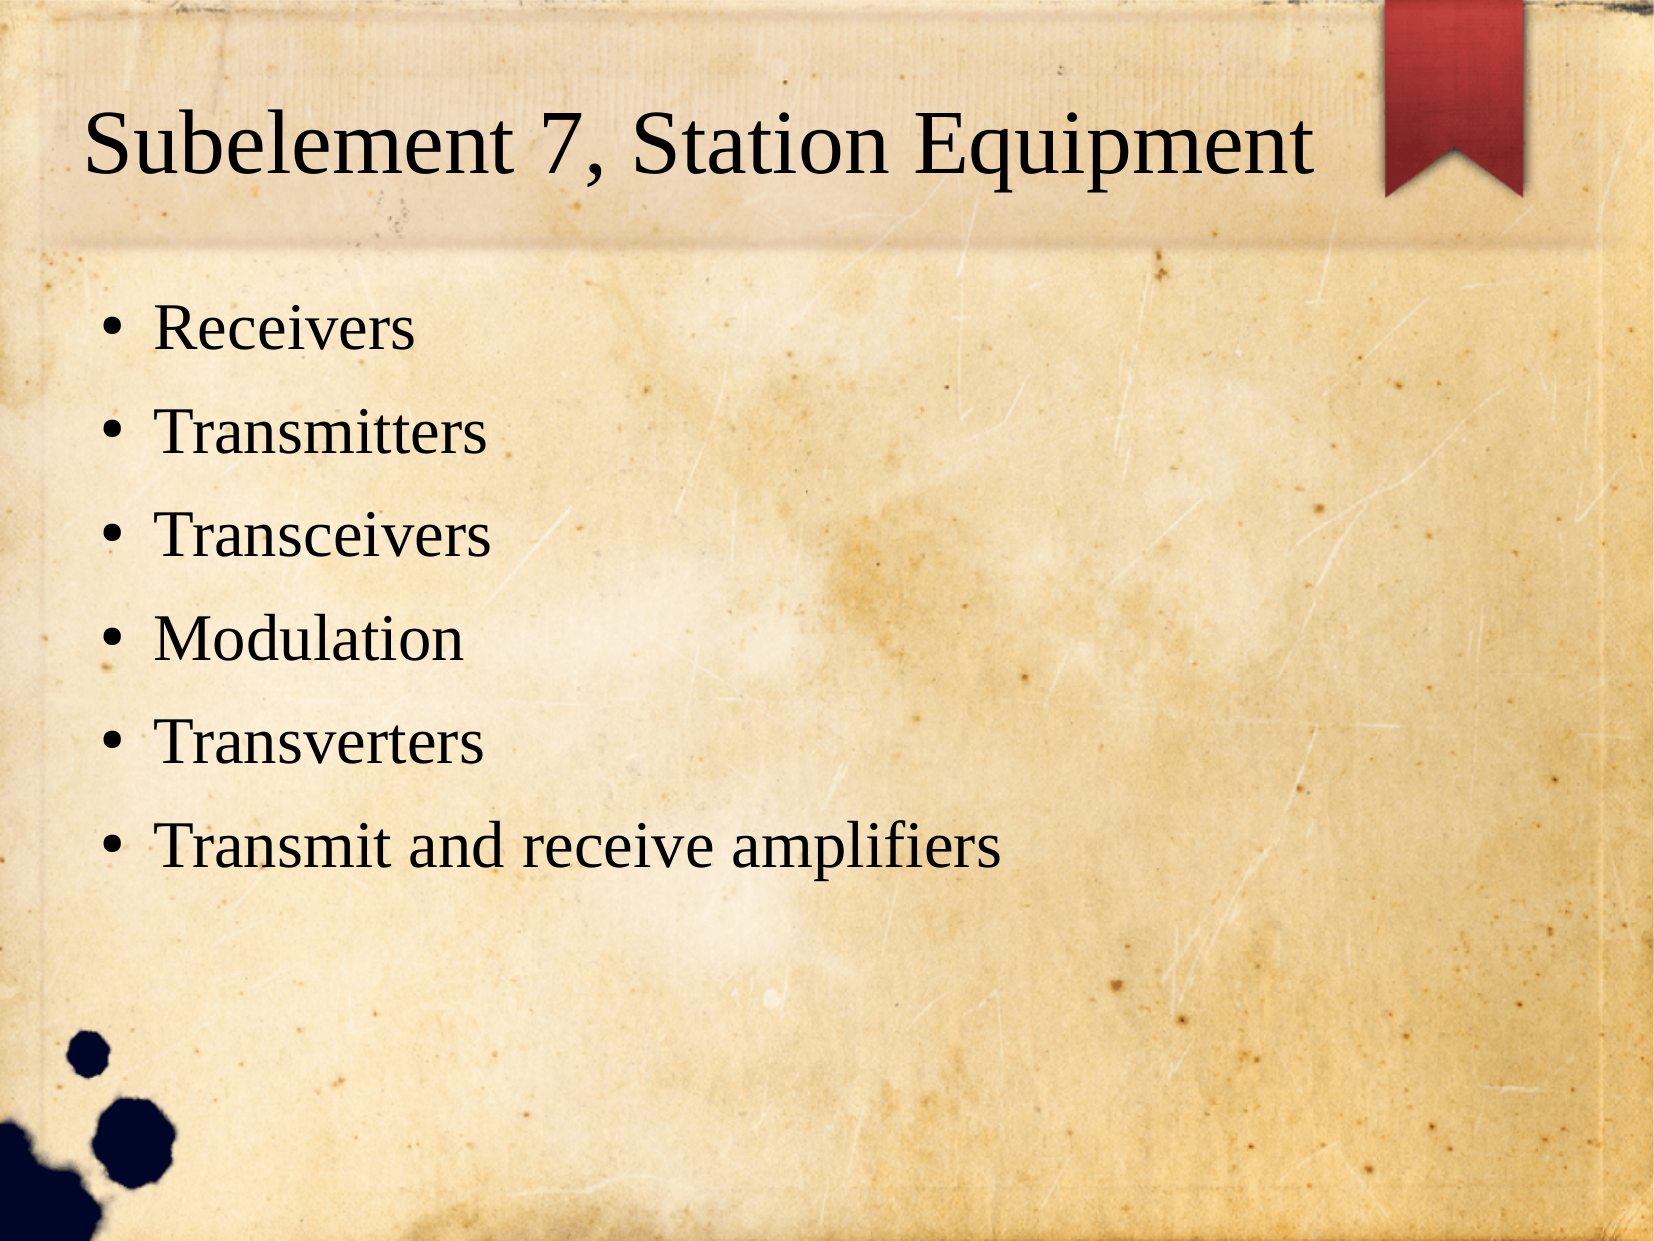

# Subelement 7, Station Equipment
Receivers
Transmitters
Transceivers
Modulation
Transverters
Transmit and receive amplifiers